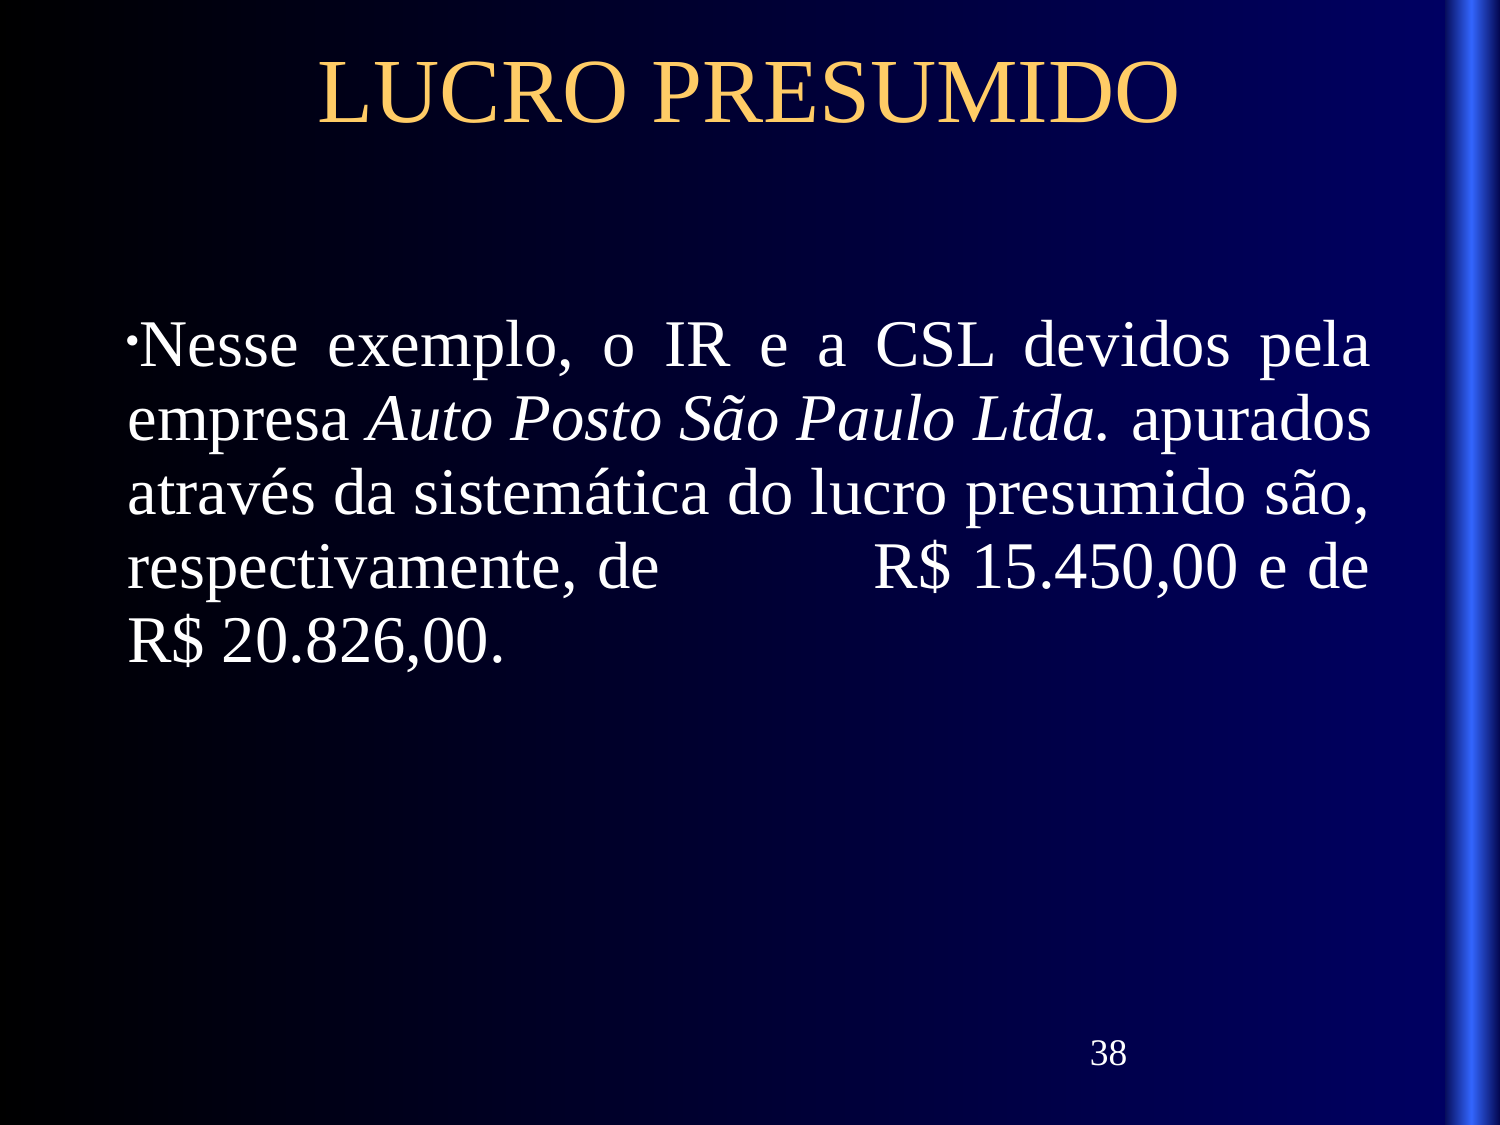

# LUCRO PRESUMIDO
Nesse exemplo, o IR e a CSL devidos pela empresa Auto Posto São Paulo Ltda. apurados através da sistemática do lucro presumido são, respectivamente, de R$ 15.450,00 e de R$ 20.826,00.